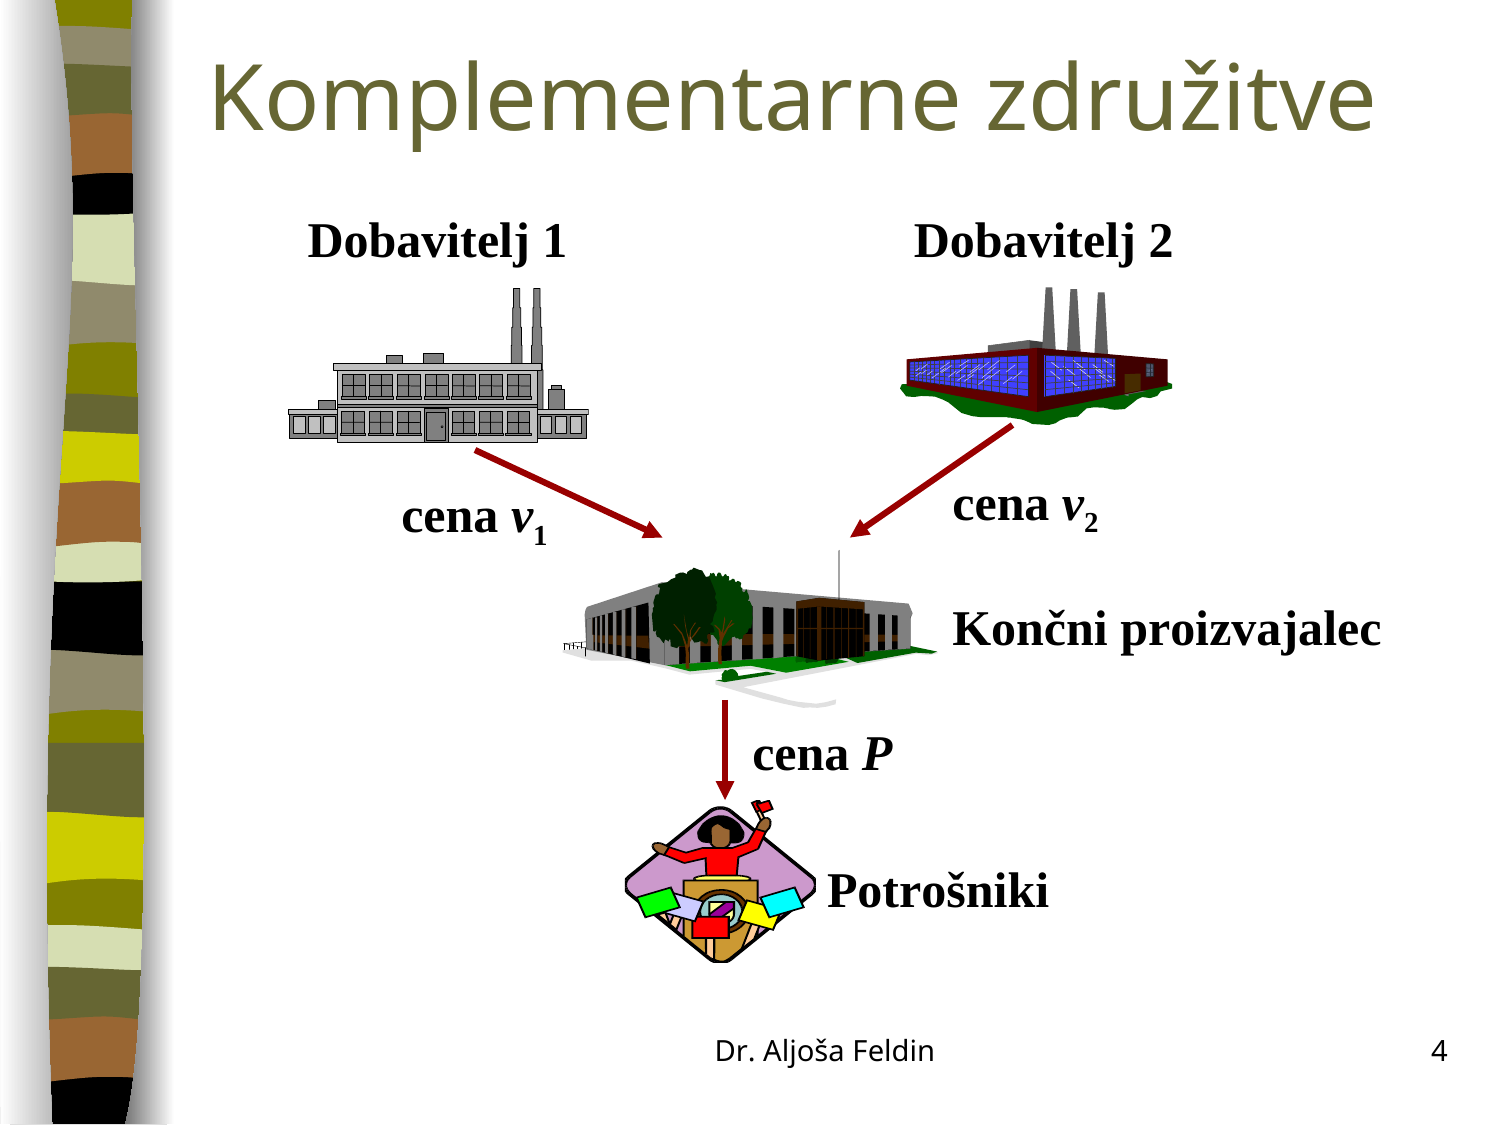

# Komplementarne združitve
Dobavitelj 1
Dobavitelj 2
cena v2
cena v1
Končni proizvajalec
cena P
Potrošniki
Dr. Aljoša Feldin